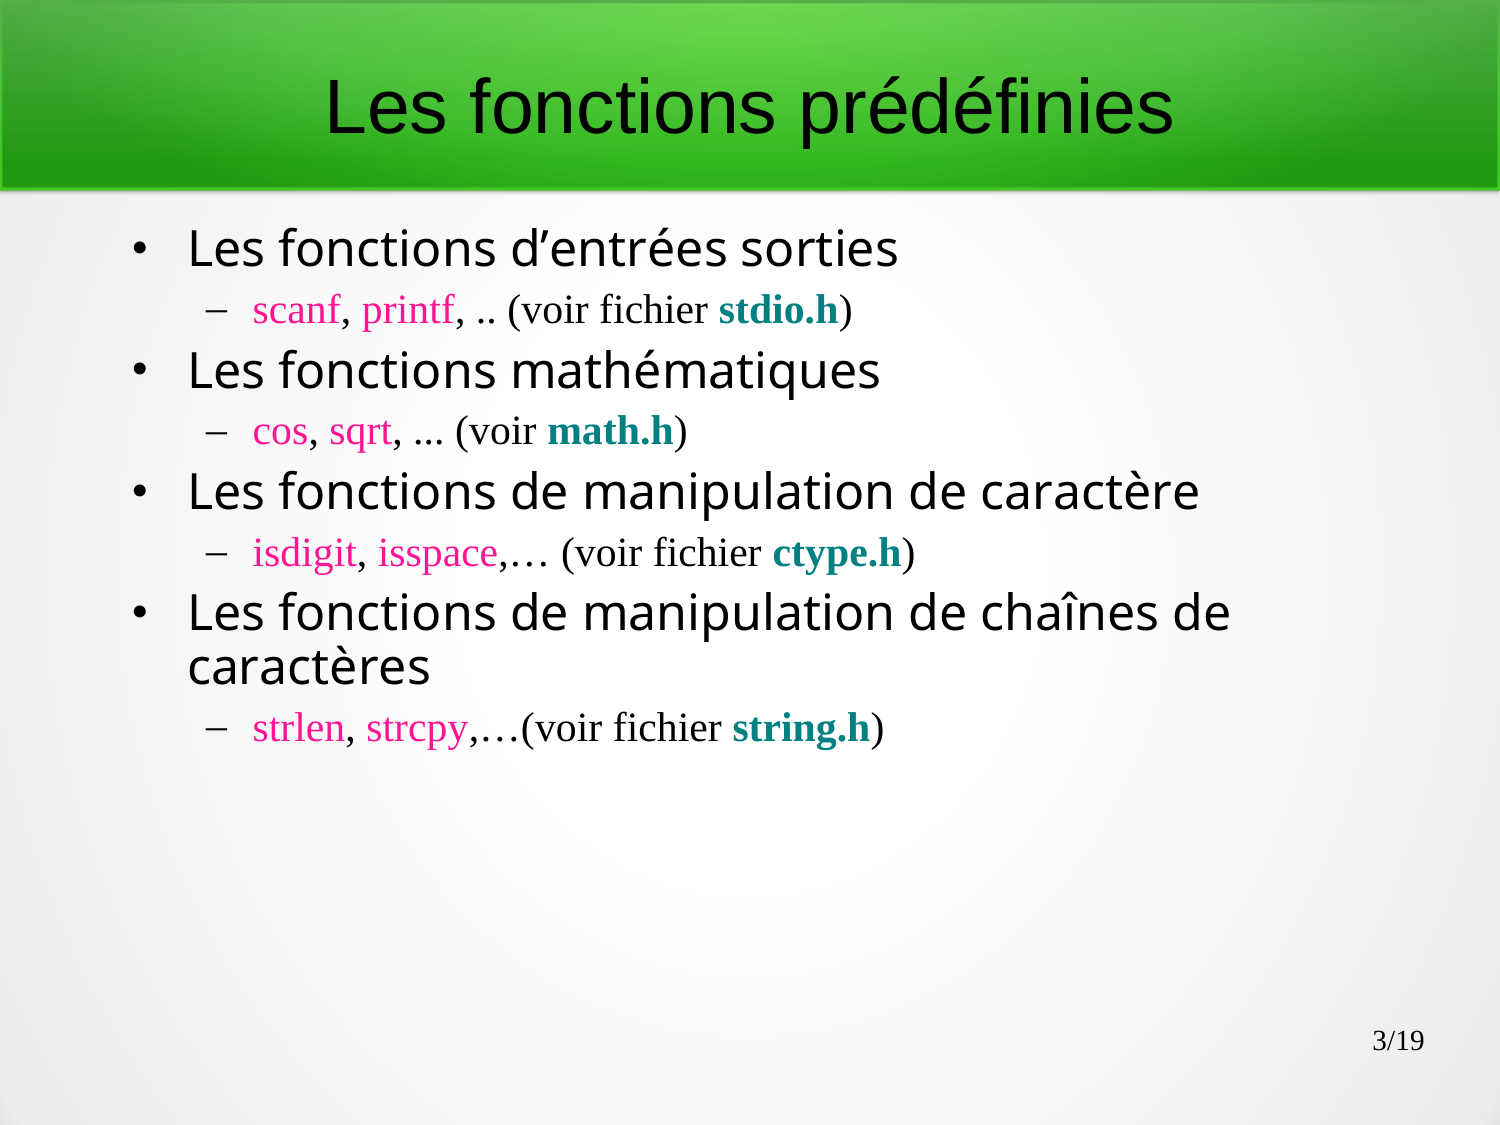

# Les fonctions prédéfinies
Les fonctions d’entrées sorties
scanf, printf, .. (voir fichier stdio.h)
Les fonctions mathématiques
cos, sqrt, ... (voir math.h)
Les fonctions de manipulation de caractère
isdigit, isspace,… (voir fichier ctype.h)
Les fonctions de manipulation de chaînes de caractères
strlen, strcpy,…(voir fichier string.h)
3